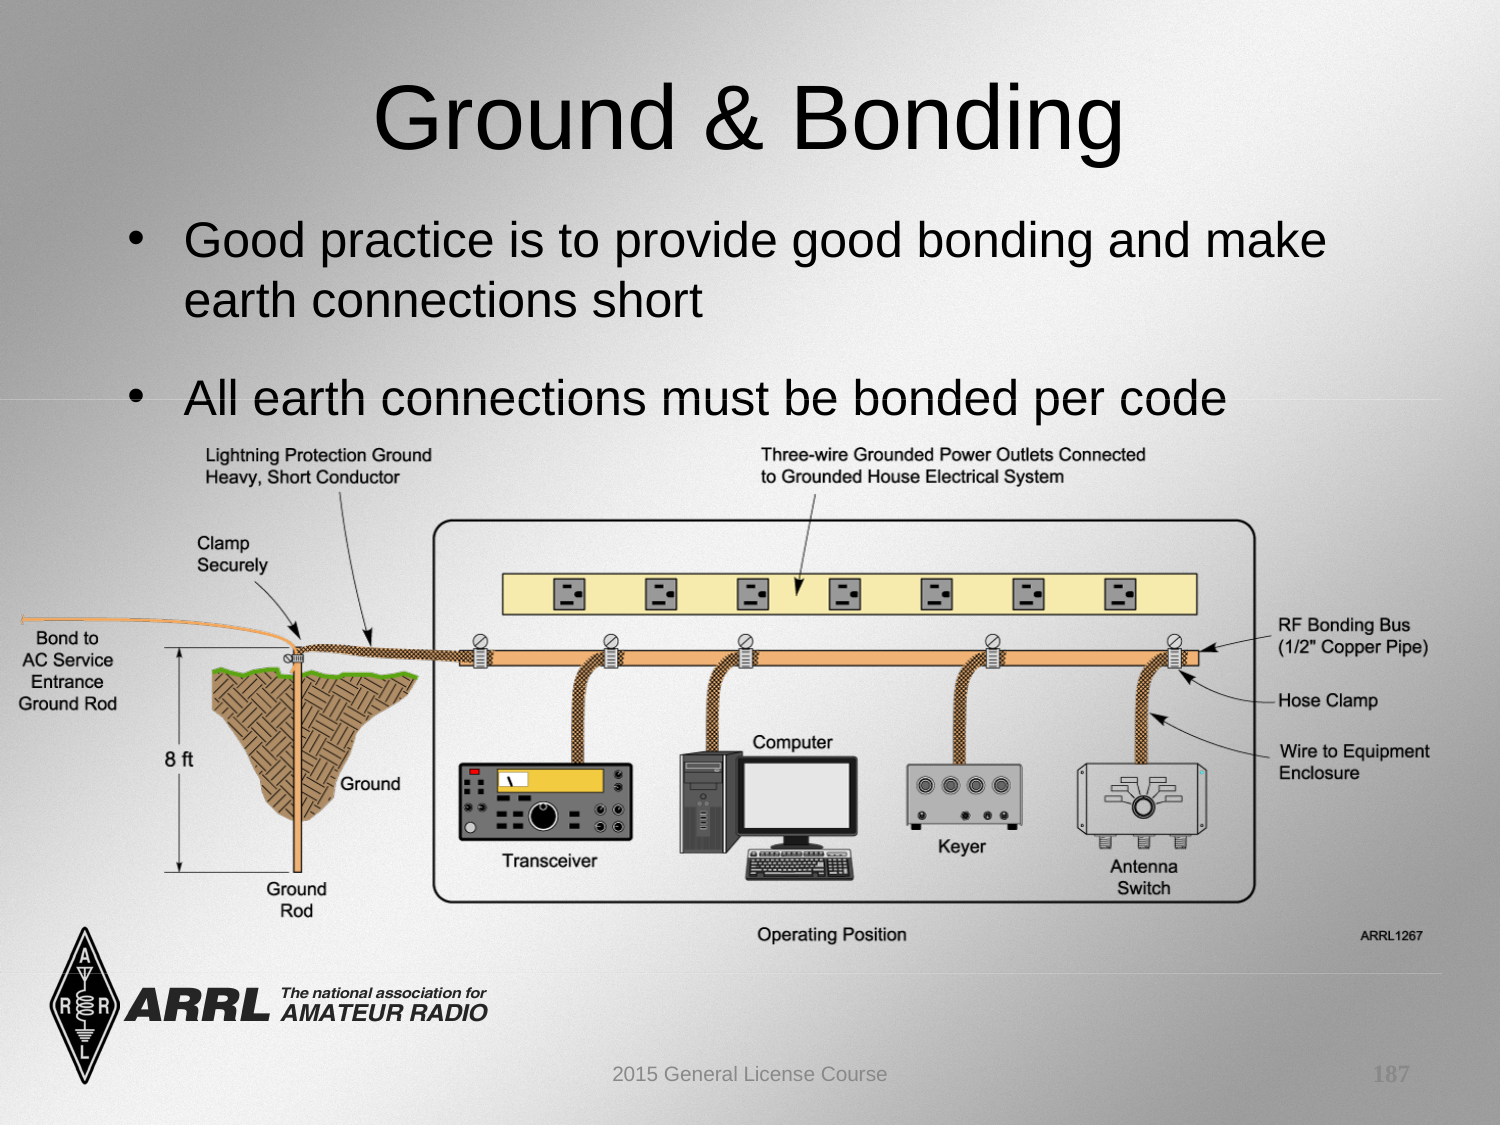

Ground & Bonding
Good practice is to provide good bonding and make earth connections short
All earth connections must be bonded per code
2015 General License Course